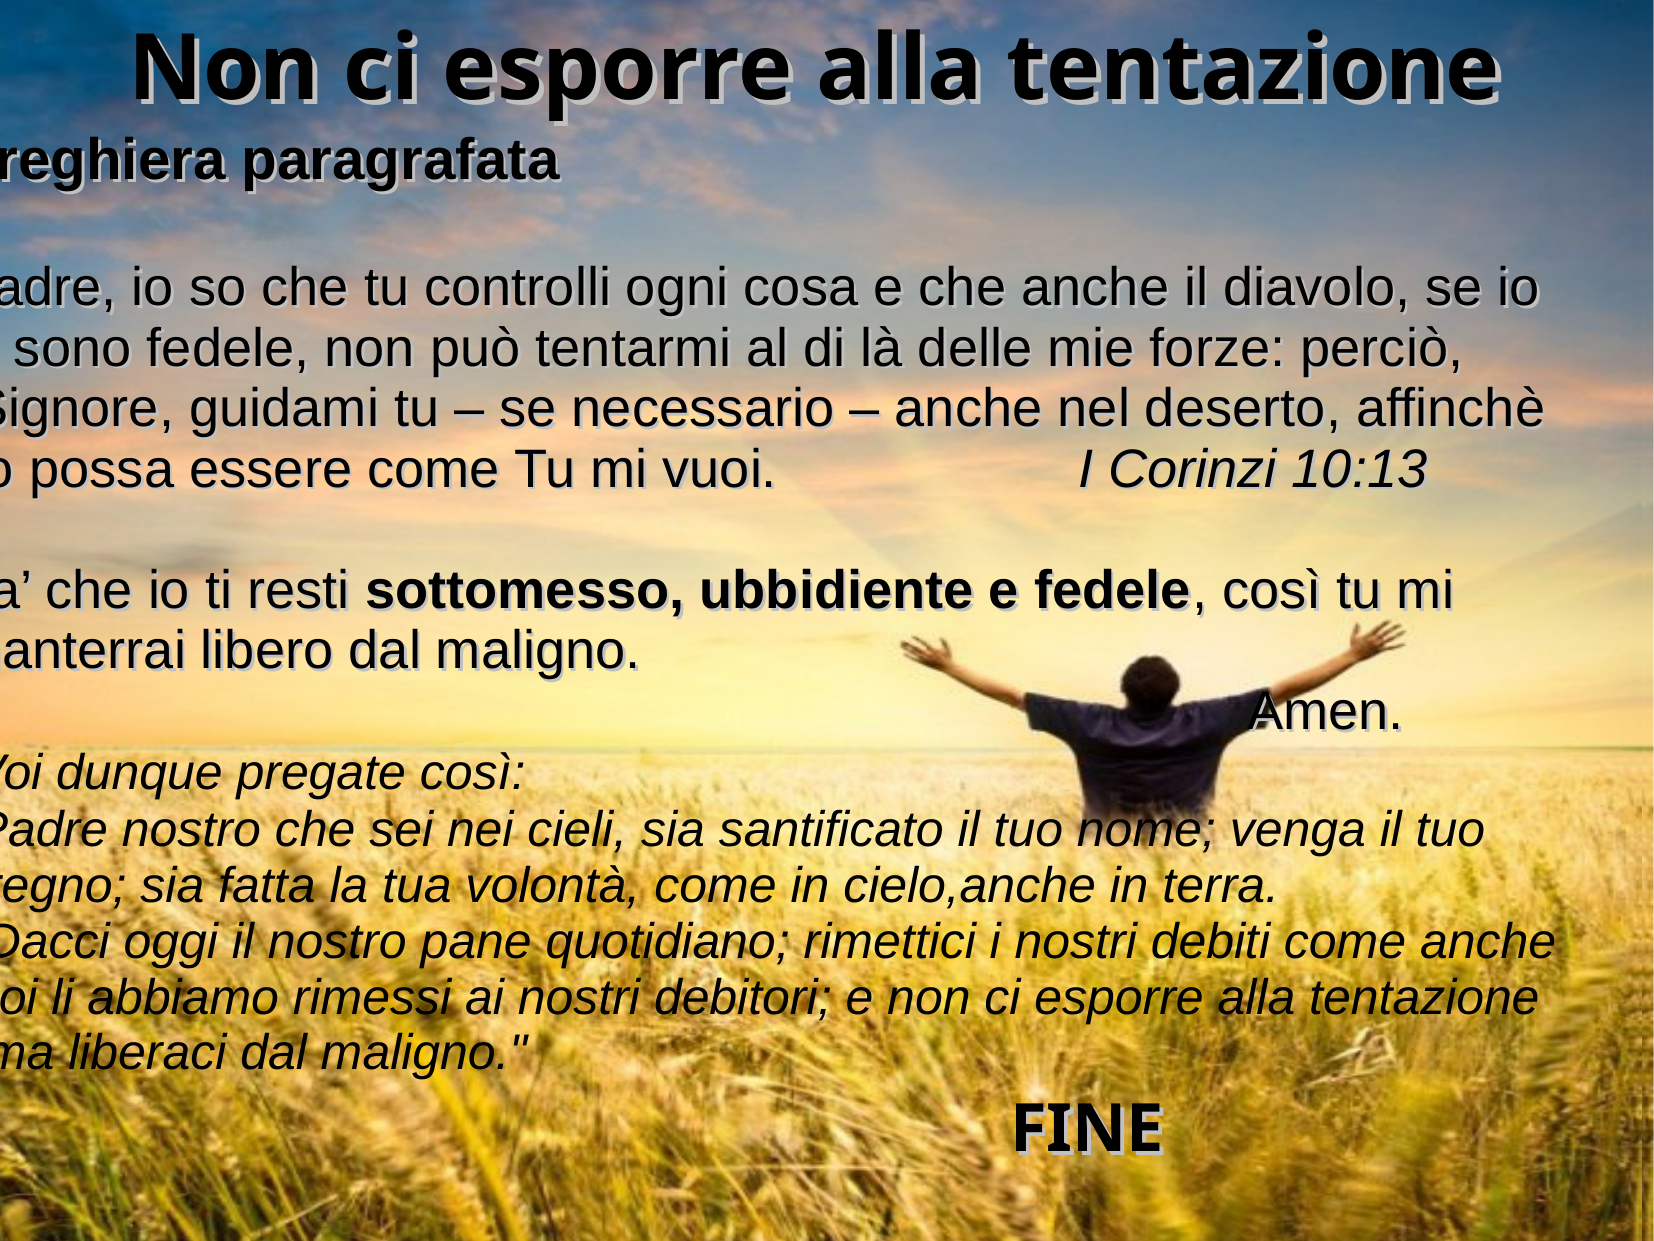

Introduzione
La cameretta.
 Ma tu, quando preghi, entra nella tua cameretta (Matteo 6:6).
Ma tu – questo implica che tu sei chiamato alla vera preghiera,
alla vera adorazione, alla vera comunione con Dio Padre!
 Dio ha delle richieste precise riguardo chi vuole adorarLo
 Giovanni 4:23,24.
 Gesù introduce un concetto caro a tutti i credenti risvegliati e ripieni dello
 Spirito Santo: la preghiera personale; è nella preghiera nascosta che
 Dio più si rivela; è la tua invocazione fervente e silenziosa che più gli è
 gradita; è il tuo grido nella valle dell’umiliazione, o la tua lode sul monte
 della vittoria che salgono come profumo soave al Suo trono.
 Fa’ orazione al Padre tuo che è nel segreto.
Dio è un Dio che si nasconde agli empi, ma che si rivela e rivela le Sue
meraviglie solo a quanti lo cercano Matteo 11:25.
Introduzione
 oggi il nostro pane quotidiano
Non ci esporre alla tentazione
Preghiera paragrafata
Padre, io so che tu controlli ogni cosa e che anche il diavolo, se io
 ti sono fedele, non può tentarmi al di là delle mie forze: perciò,
 Signore, guidami tu – se necessario – anche nel deserto, affinchè
 io possa essere come Tu mi vuoi. I Corinzi 10:13
Fa’ che io ti resti sottomesso, ubbidiente e fedele, così tu mi
manterrai libero dal maligno.
 Amen.
 Voi dunque pregate così:
"Padre nostro che sei nei cieli, sia santificato il tuo nome; venga il tuo
 regno; sia fatta la tua volontà, come in cielo,anche in terra.
 Dacci oggi il nostro pane quotidiano; rimettici i nostri debiti come anche
 noi li abbiamo rimessi ai nostri debitori; e non ci esporre alla tentazione
 ma liberaci dal maligno."
 FINE